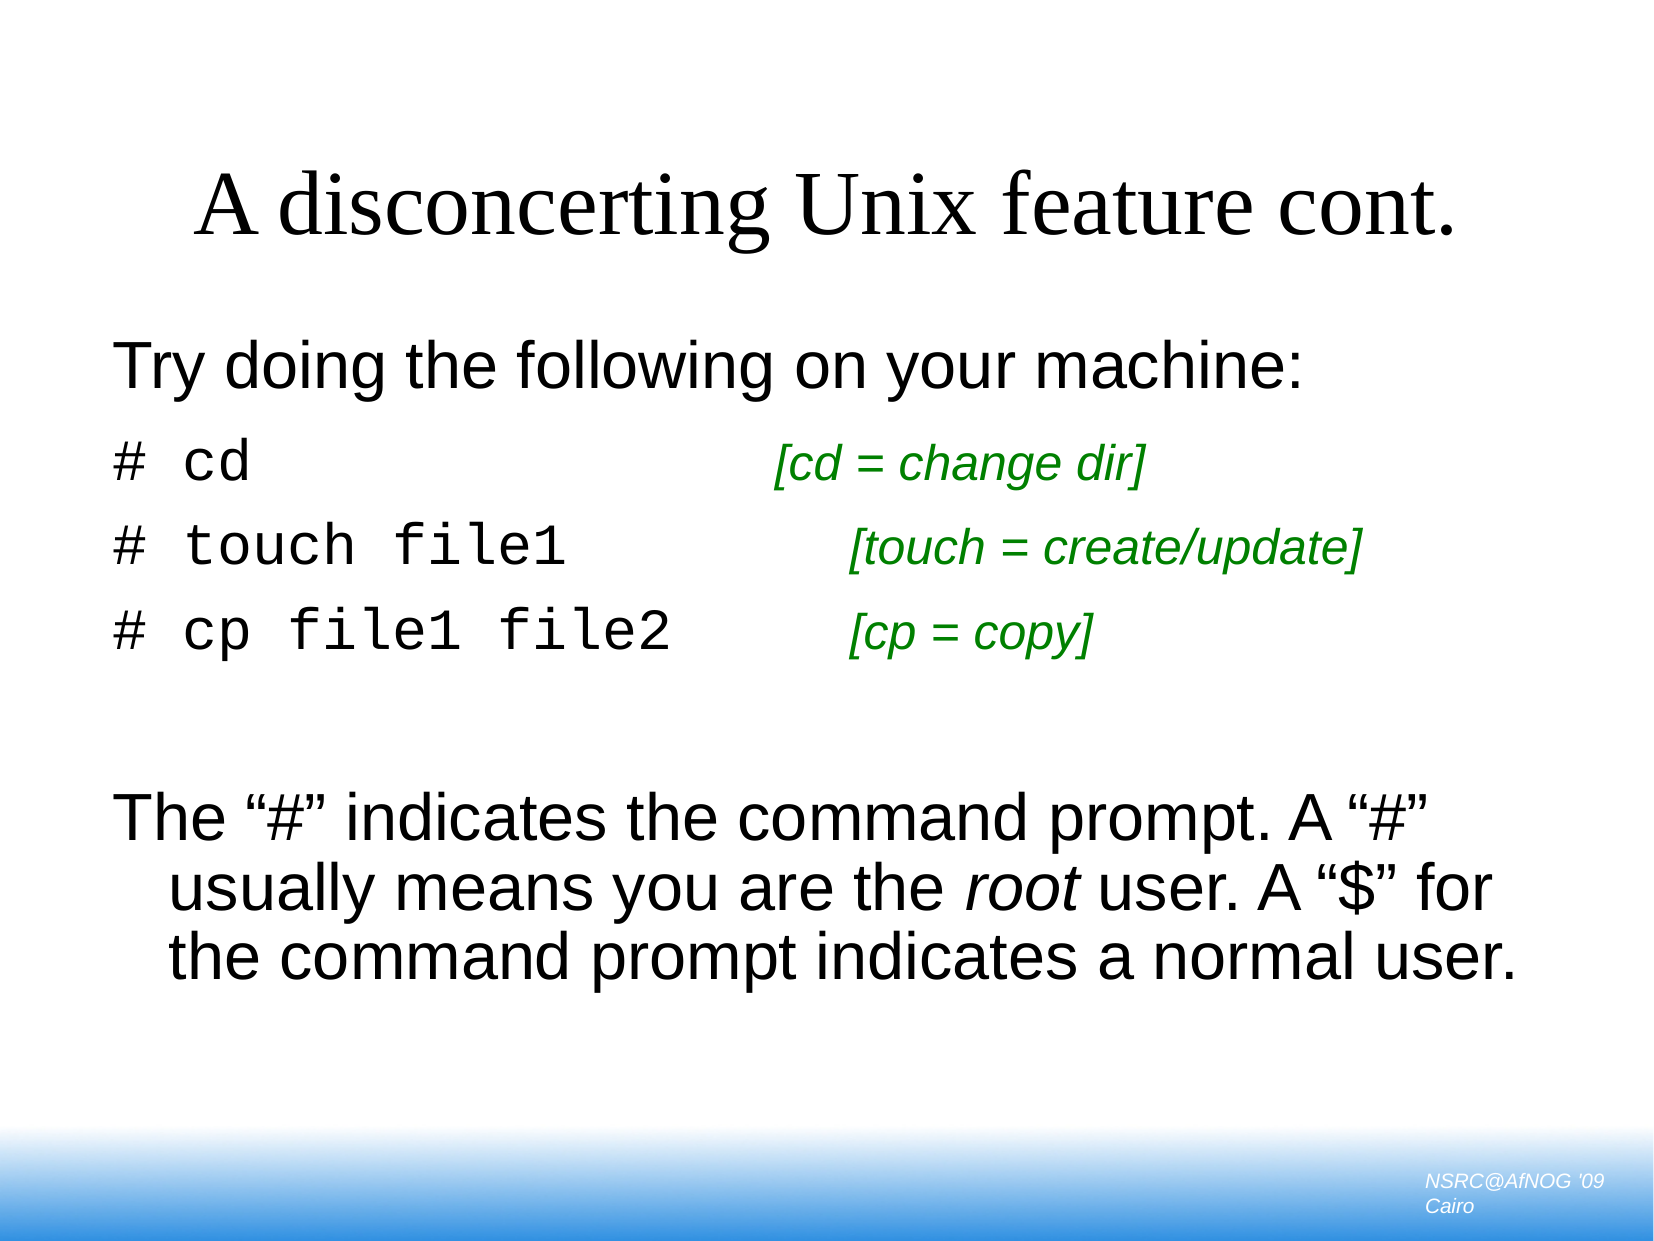

# A disconcerting Unix feature cont.
Try doing the following on your machine:
# cd								[cd = change dir]
# touch file1				[touch = create/update]
# cp file1 file2			[cp = copy]
The “#” indicates the command prompt. A “#” usually means you are the root user. A “$” for the command prompt indicates a normal user.
NSRC@AfNOG '09 Cairo